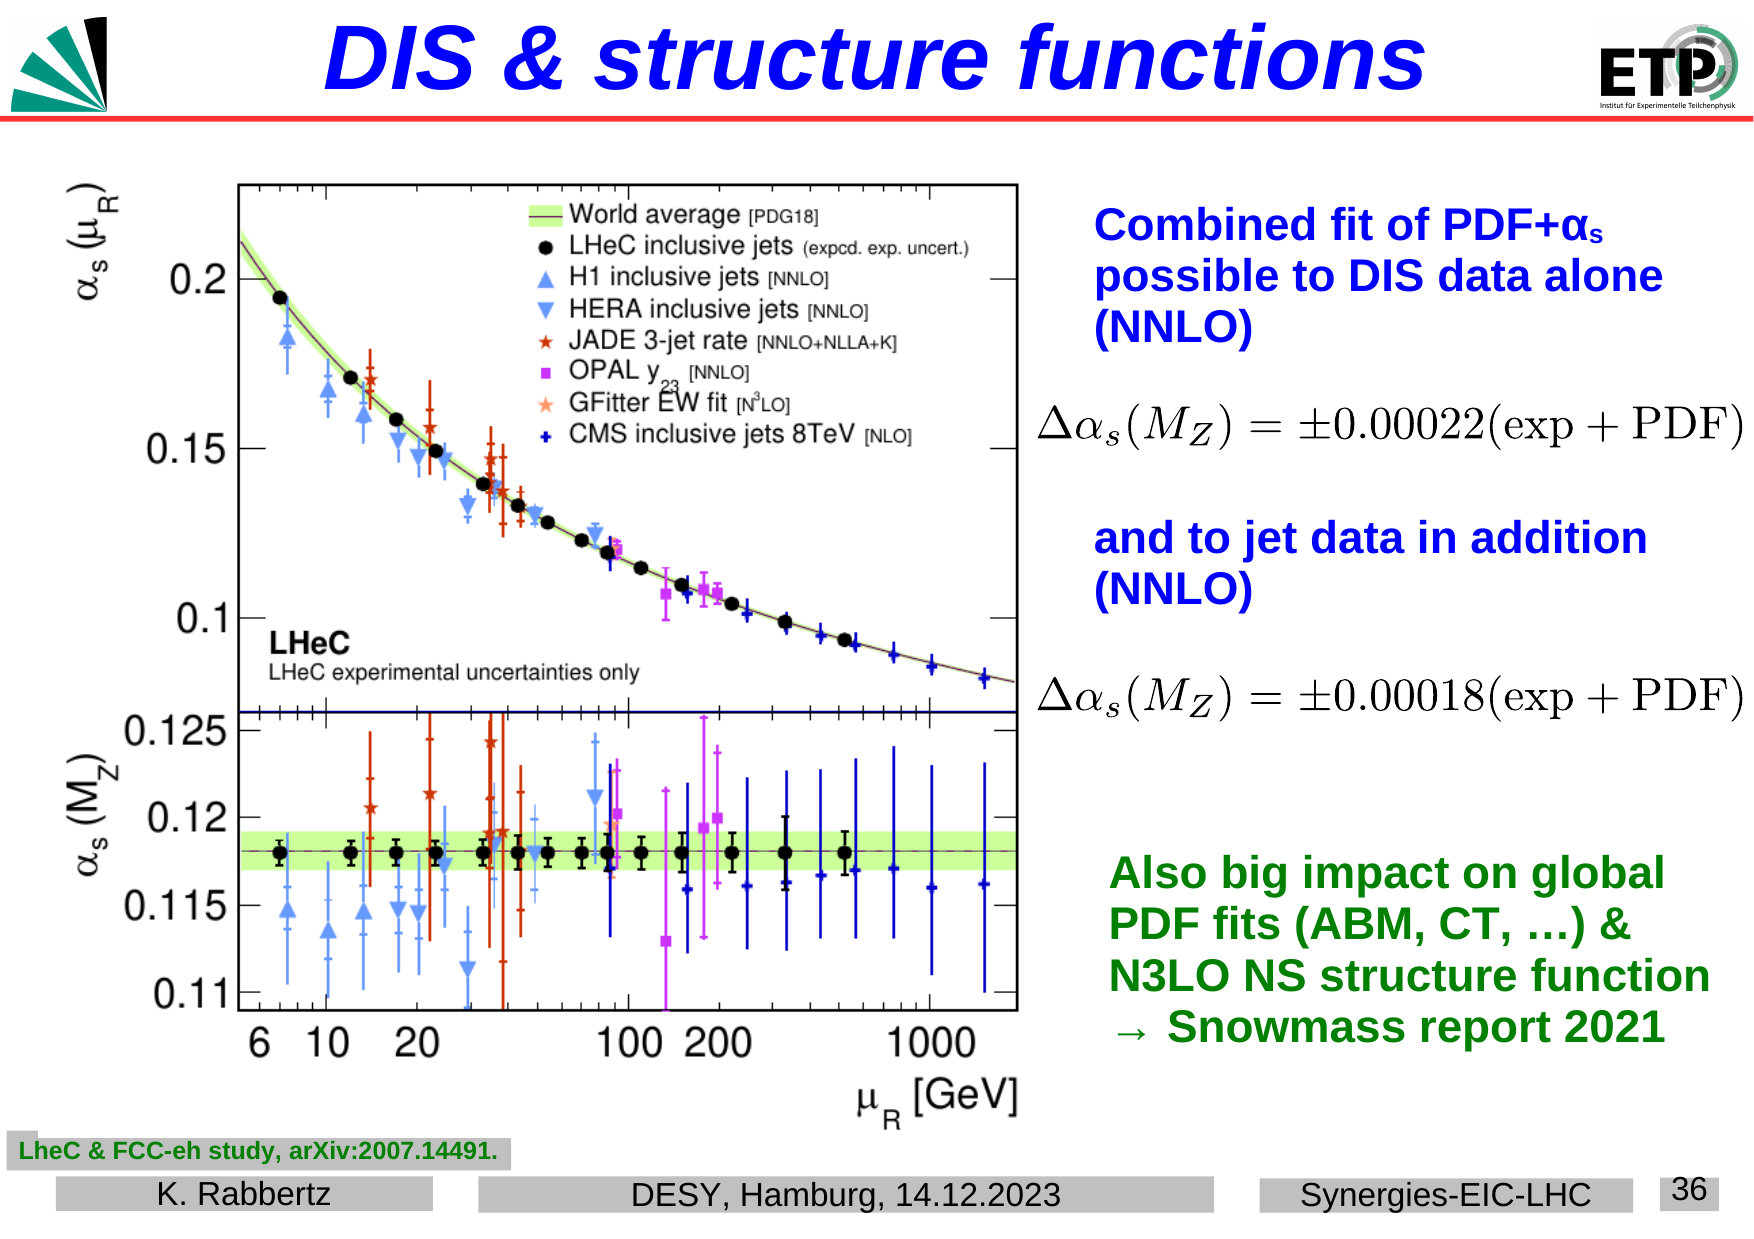

# DIS & structure functions
Combined fit of PDF+αs
possible to DIS data alone
(NNLO)
and to jet data in addition
(NNLO)
Also big impact on global
PDF fits (ABM, CT, …) &
N3LO NS structure function
→ Snowmass report 2021
LheC & FCC-eh study, arXiv:2007.14491.